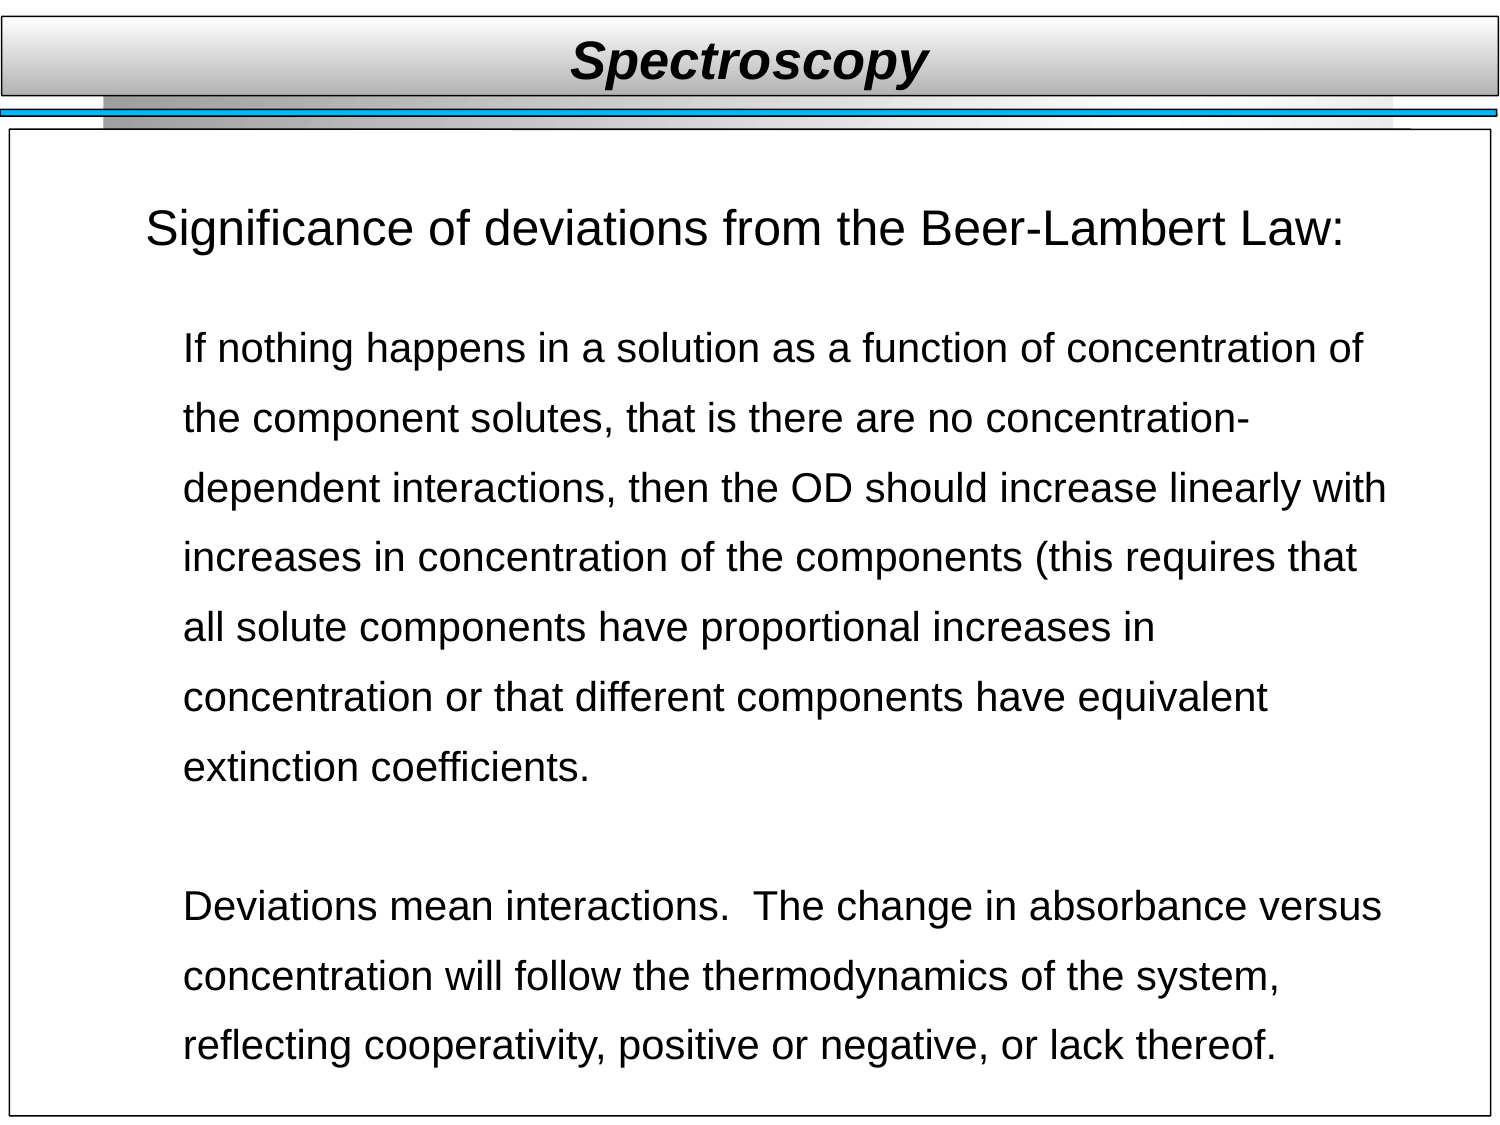

Spectroscopy
Significance of deviations from the Beer-Lambert Law:
If nothing happens in a solution as a function of concentration of the component solutes, that is there are no concentration-dependent interactions, then the OD should increase linearly with increases in concentration of the components (this requires that all solute components have proportional increases in concentration or that different components have equivalent extinction coefficients.
Deviations mean interactions. The change in absorbance versus concentration will follow the thermodynamics of the system, reflecting cooperativity, positive or negative, or lack thereof.